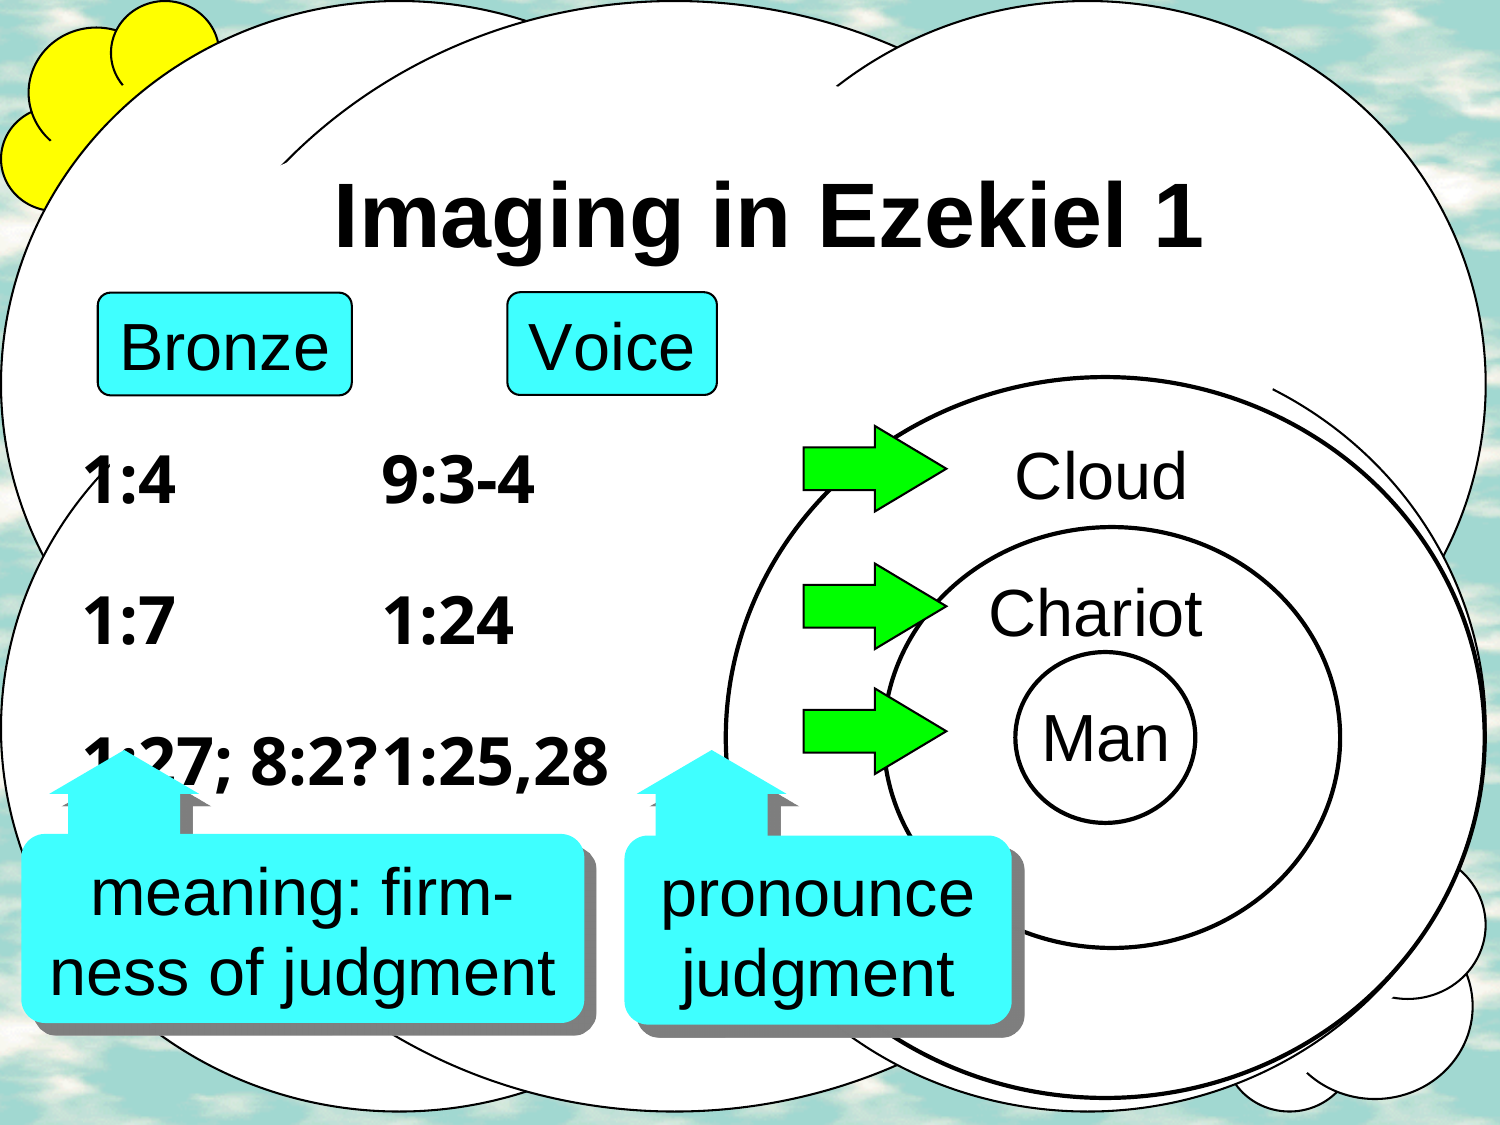

# Imaging in Ezekiel 1
Voice
Bronze
Cloud
Chariot
Man
1:4		9:3-4
1:7		1:24
1:27; 8:2?	1:25,28
meaning: firm-ness of judgment
pronounce
judgment